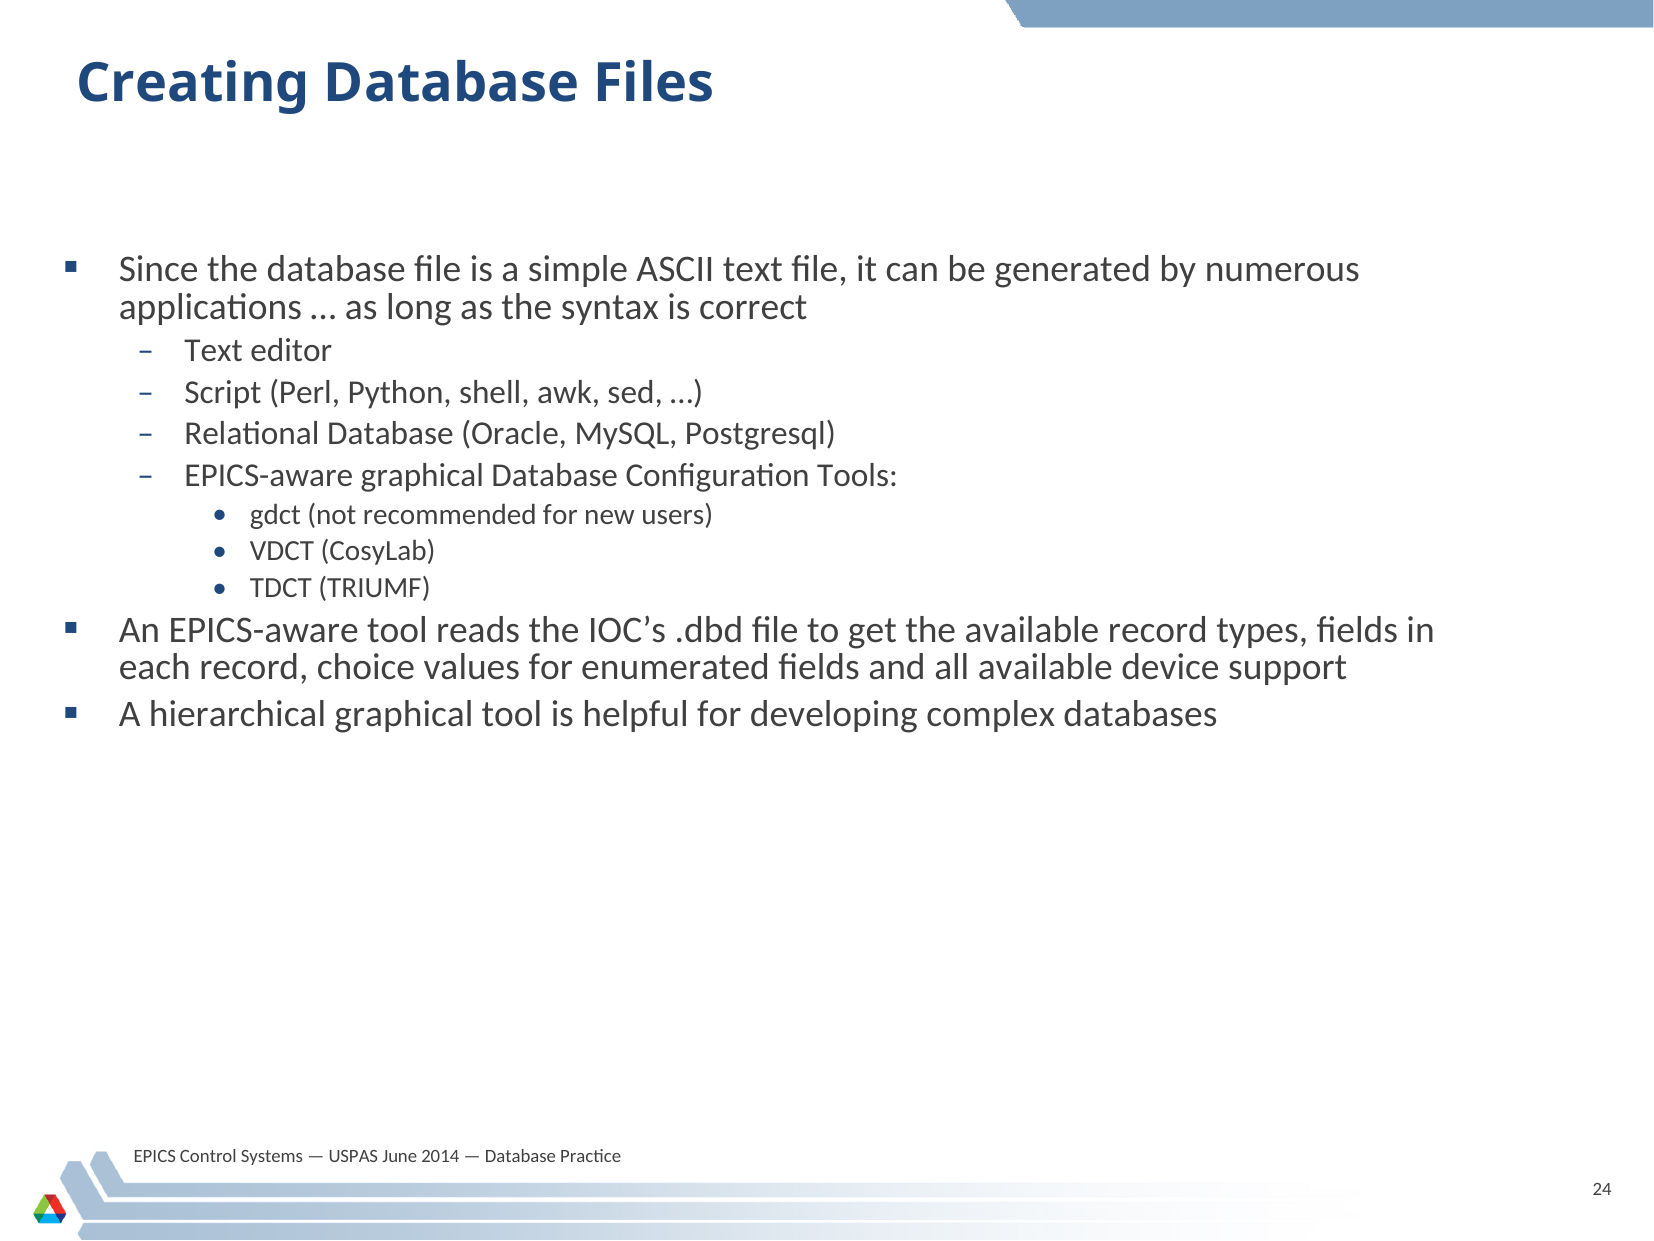

# Creating Database Files
Since the database file is a simple ASCII text file, it can be generated by numerous applications … as long as the syntax is correct
Text editor
Script (Perl, Python, shell, awk, sed, …)
Relational Database (Oracle, MySQL, Postgresql)
EPICS-aware graphical Database Configuration Tools:
gdct (not recommended for new users)
VDCT (CosyLab)
TDCT (TRIUMF)
An EPICS-aware tool reads the IOC’s .dbd file to get the available record types, fields in each record, choice values for enumerated fields and all available device support
A hierarchical graphical tool is helpful for developing complex databases
EPICS Control Systems — USPAS June 2014 — Database Practice
24